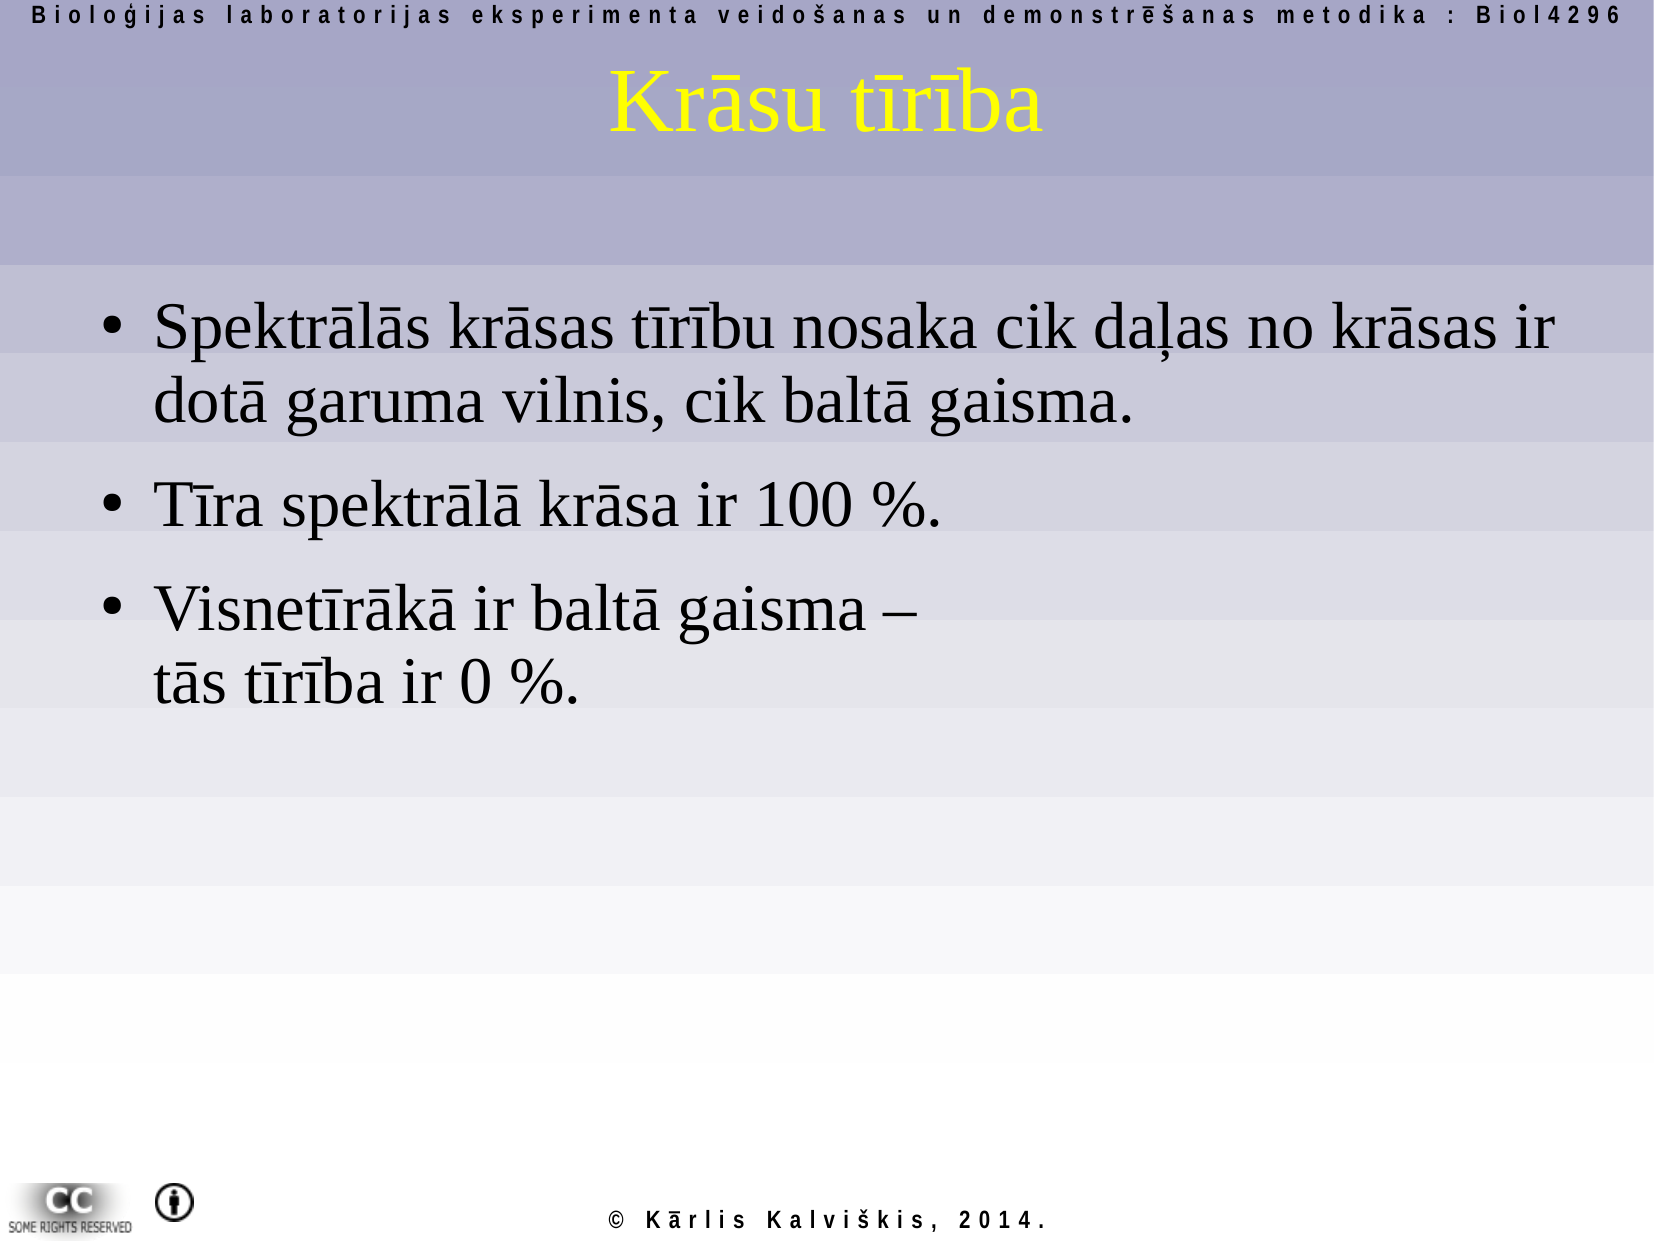

# Krāsu tīrība
Spektrālās krāsas tīrību nosaka cik daļas no krāsas ir dotā garuma vilnis, cik baltā gaisma.
Tīra spektrālā krāsa ir 100 %.
Visnetīrākā ir baltā gaisma –
tās tīrība ir 0 %.